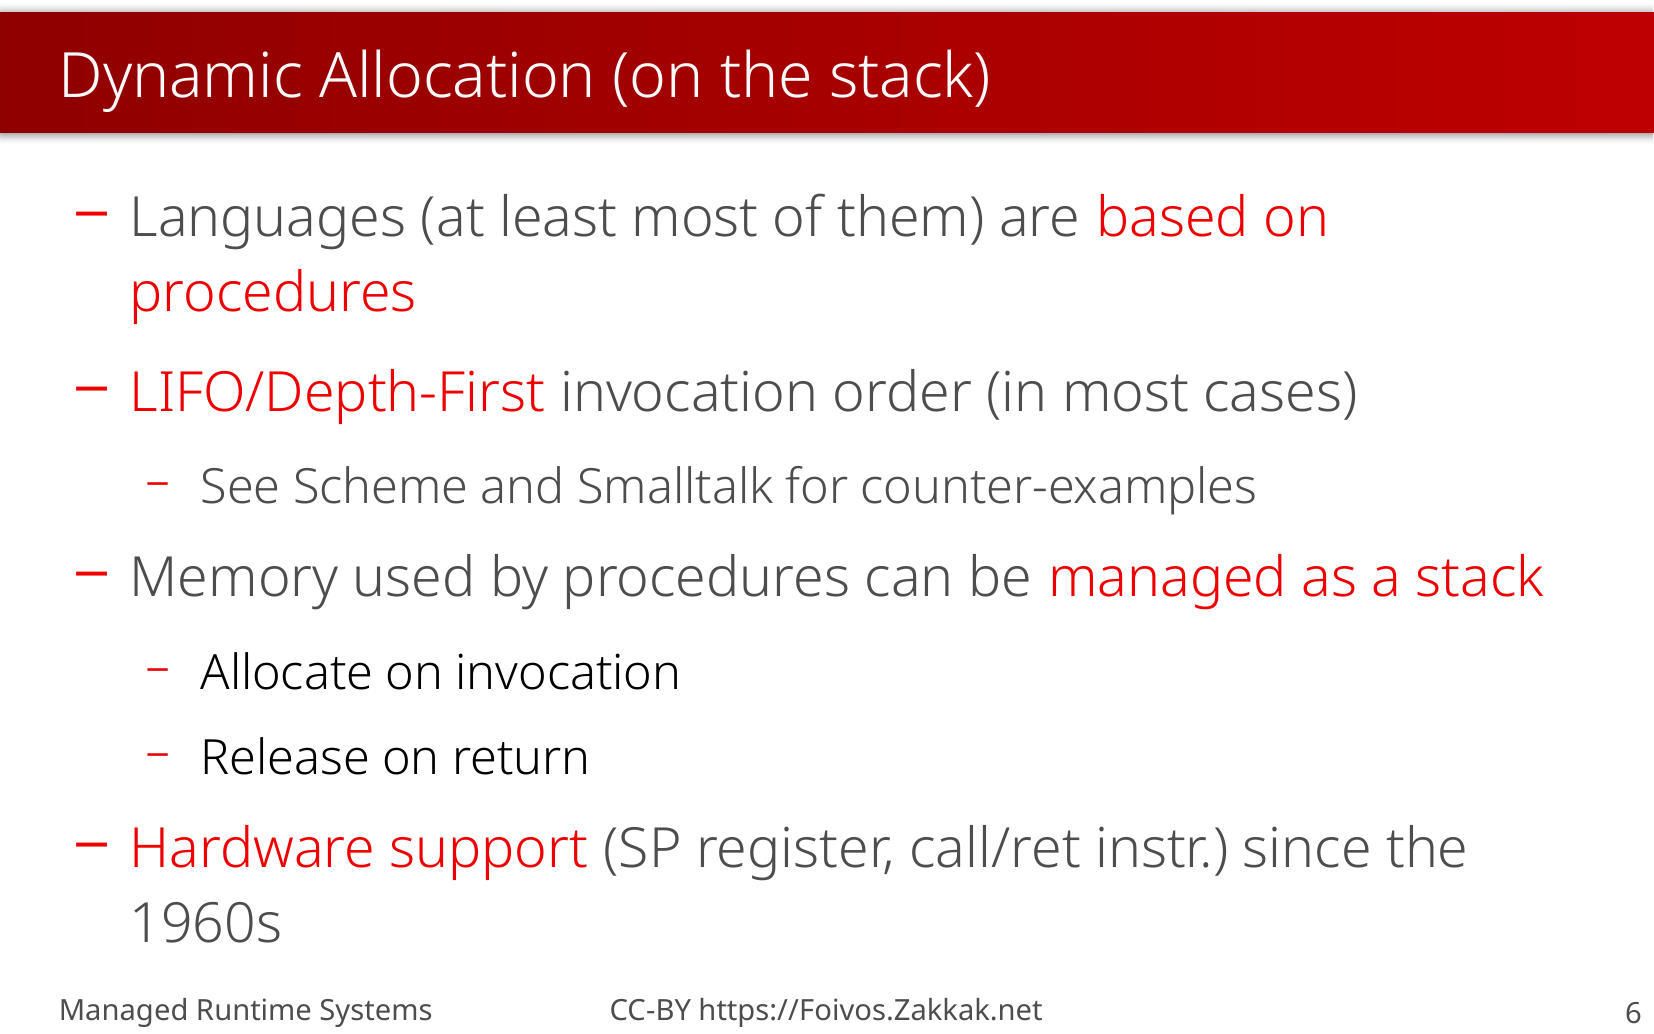

# Dynamic Allocation (on the stack)
Languages (at least most of them) are based on procedures
LIFO/Depth-First invocation order (in most cases)
See Scheme and Smalltalk for counter-examples
Memory used by procedures can be managed as a stack
Allocate on invocation
Release on return
Hardware support (SP register, call/ret instr.) since the 1960s
Managed Runtime Systems
CC-BY https://Foivos.Zakkak.net
6